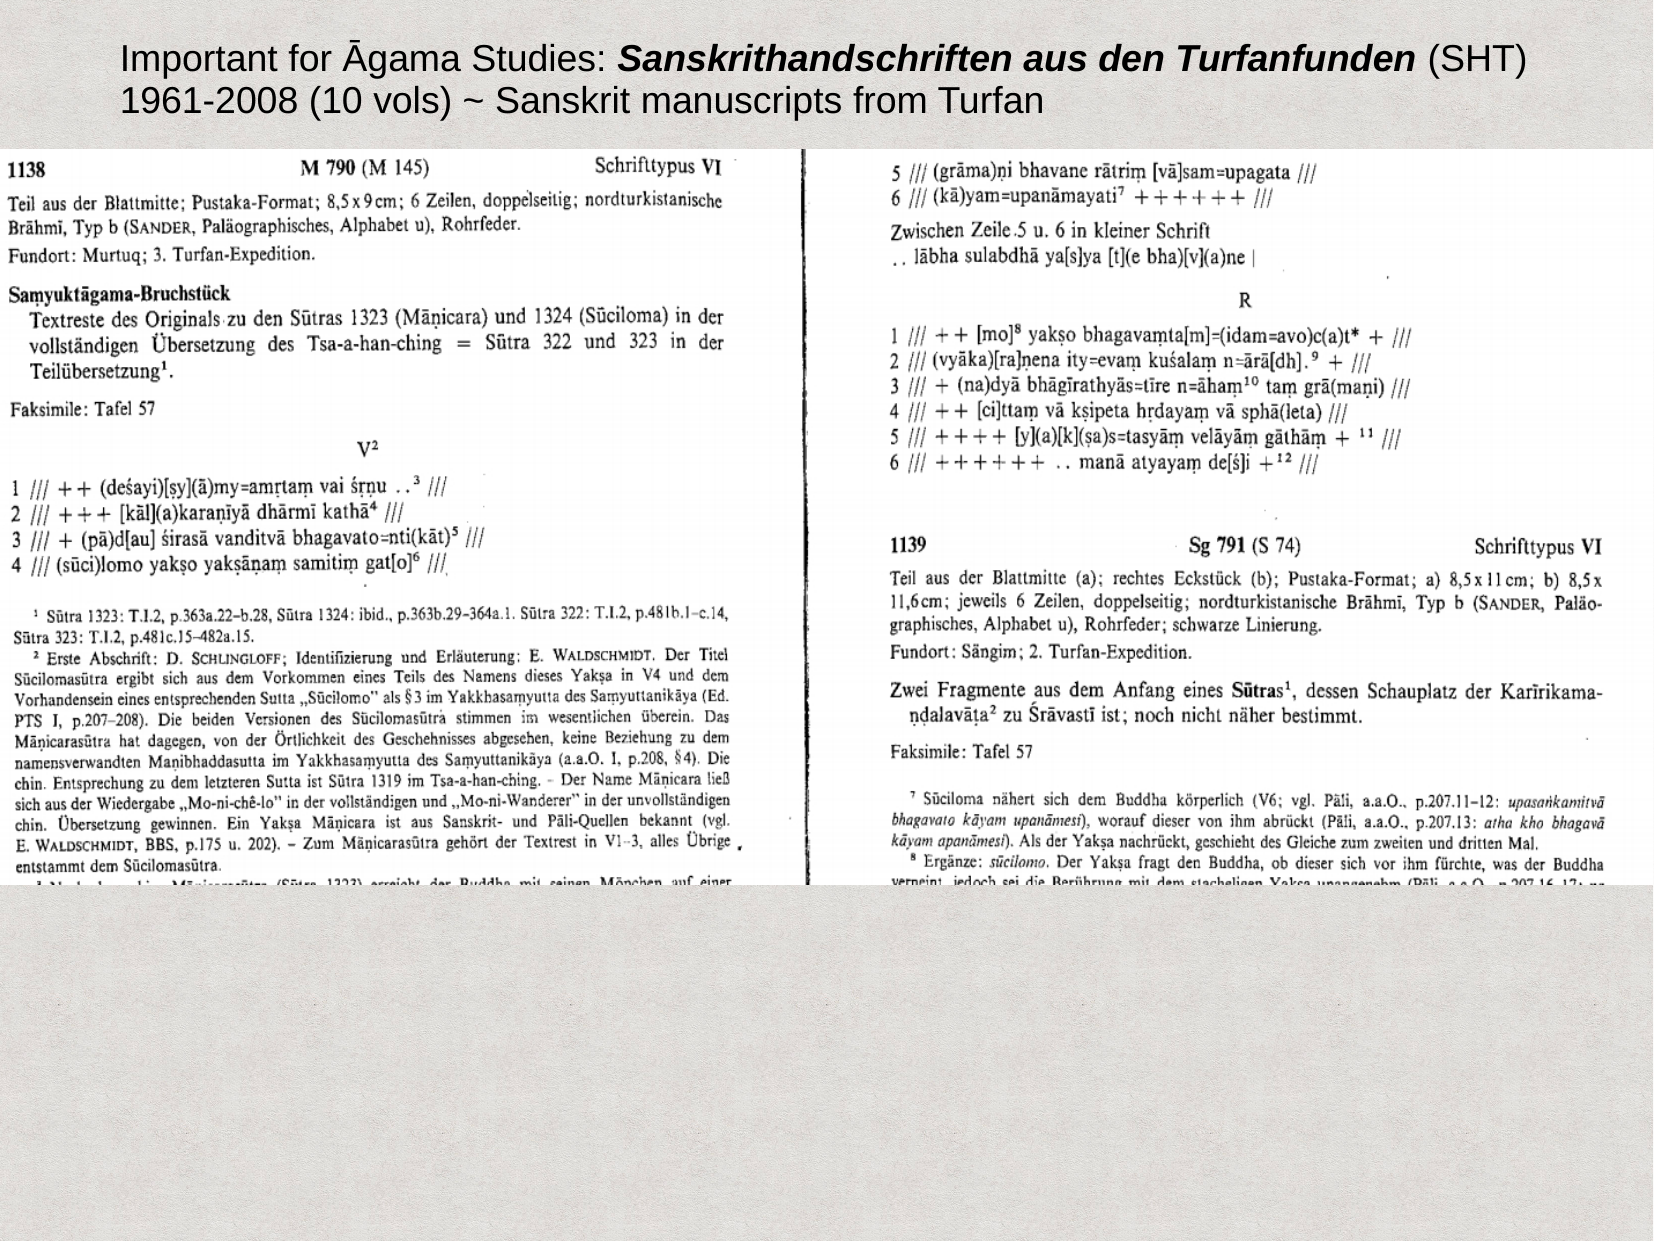

Important for Āgama Studies: Sanskrithandschriften aus den Turfanfunden (SHT) 1961-2008 (10 vols) ~ Sanskrit manuscripts from Turfan